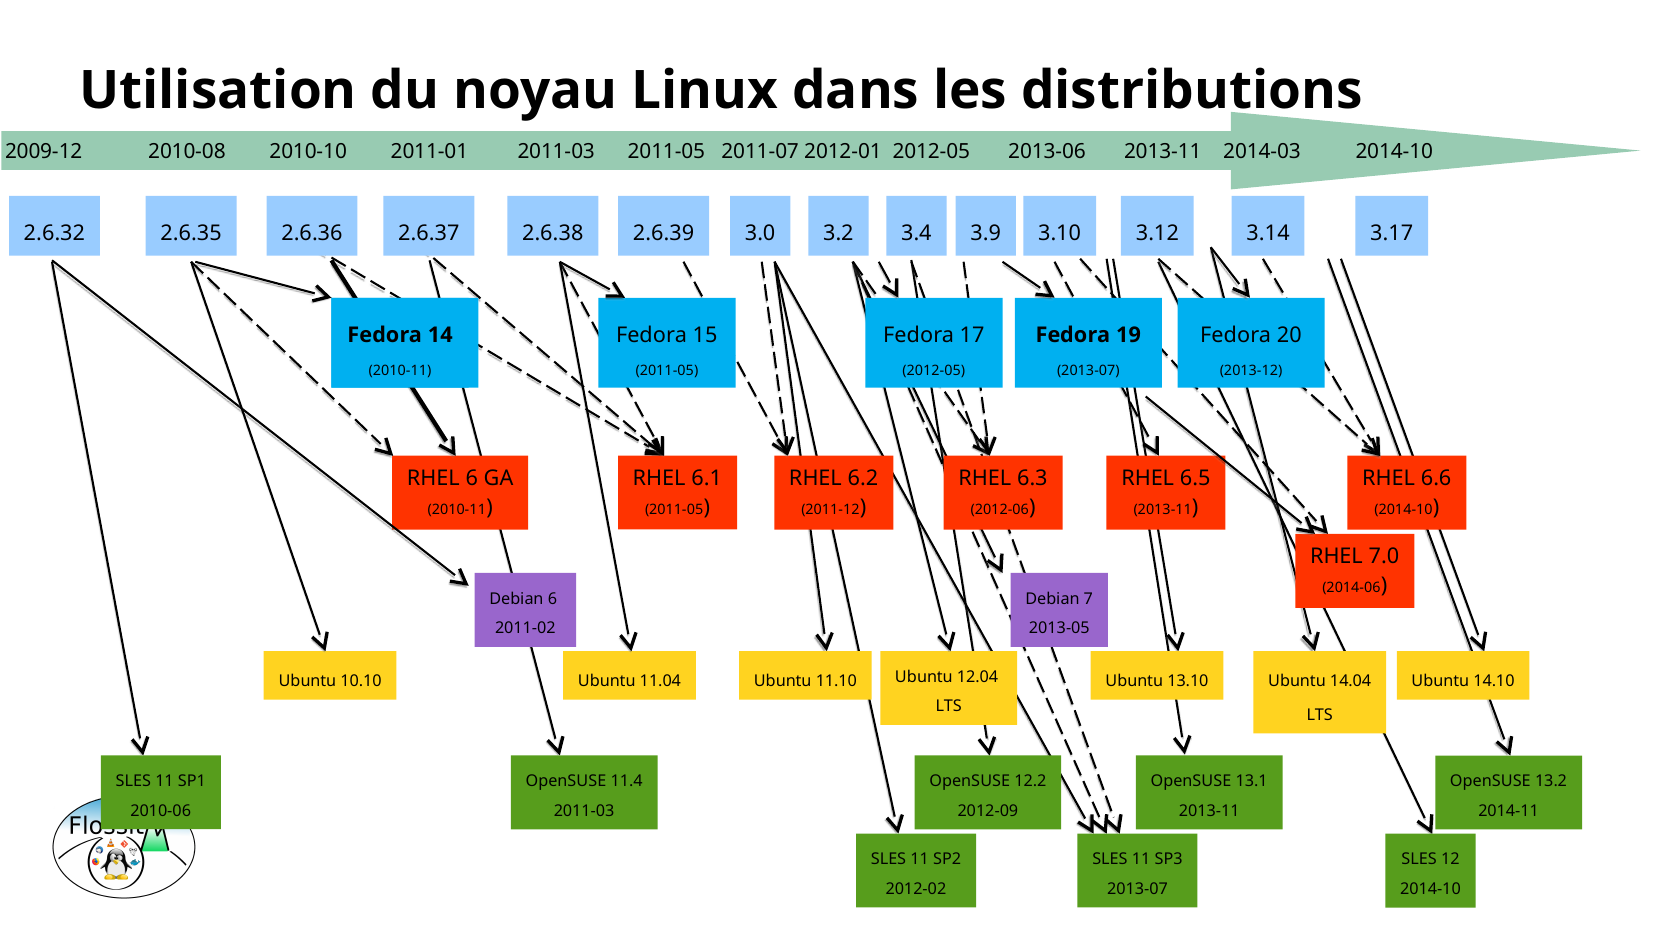

# Utilisation du noyau Linux dans les distributions
 2009-12 2010-08 2010-10 2011-01 2011-03 2011-05 2011-07 2012-01 2012-05 2013-06 2013-11 2014-03 2014-10
2.6.32
2.6.35
2.6.36
2.6.37
2.6.38
2.6.39
3.0
3.2
3.4
3.9
3.10
3.12
3.14
3.17
Fedora 14
(2011-10)
Fedora 14
(2010-11)
Fedora 15
(2011-05)
Fedora 17
(2012-05)
Fedora 19
(2013-07)
Fedora 20
(2013-12)
RHEL 6.1
(2011-05)
RHEL 6.2
(2011-12)
RHEL 6.3
(2012-06)
RHEL 6 GA
(2010-11)
RHEL 6.5
(2013-11)
RHEL 6.6
(2014-10)
RHEL 7.0
(2014-06)
Debian 6
2011-02
Debian 7
2013-05
Ubuntu 10.10
Ubuntu 11.04
Ubuntu 11.10
Ubuntu 12.04
LTS
Ubuntu 13.10
Ubuntu 14.04
LTS
Ubuntu 14.10
SLES 11 SP1
2010-06
OpenSUSE 11.4
2011-03
OpenSUSE 12.2
2012-09
OpenSUSE 13.1
2013-11
OpenSUSE 13.2
2014-11
SLES 11 SP2
2012-02
SLES 11 SP3
2013-07
SLES 12
2014-10